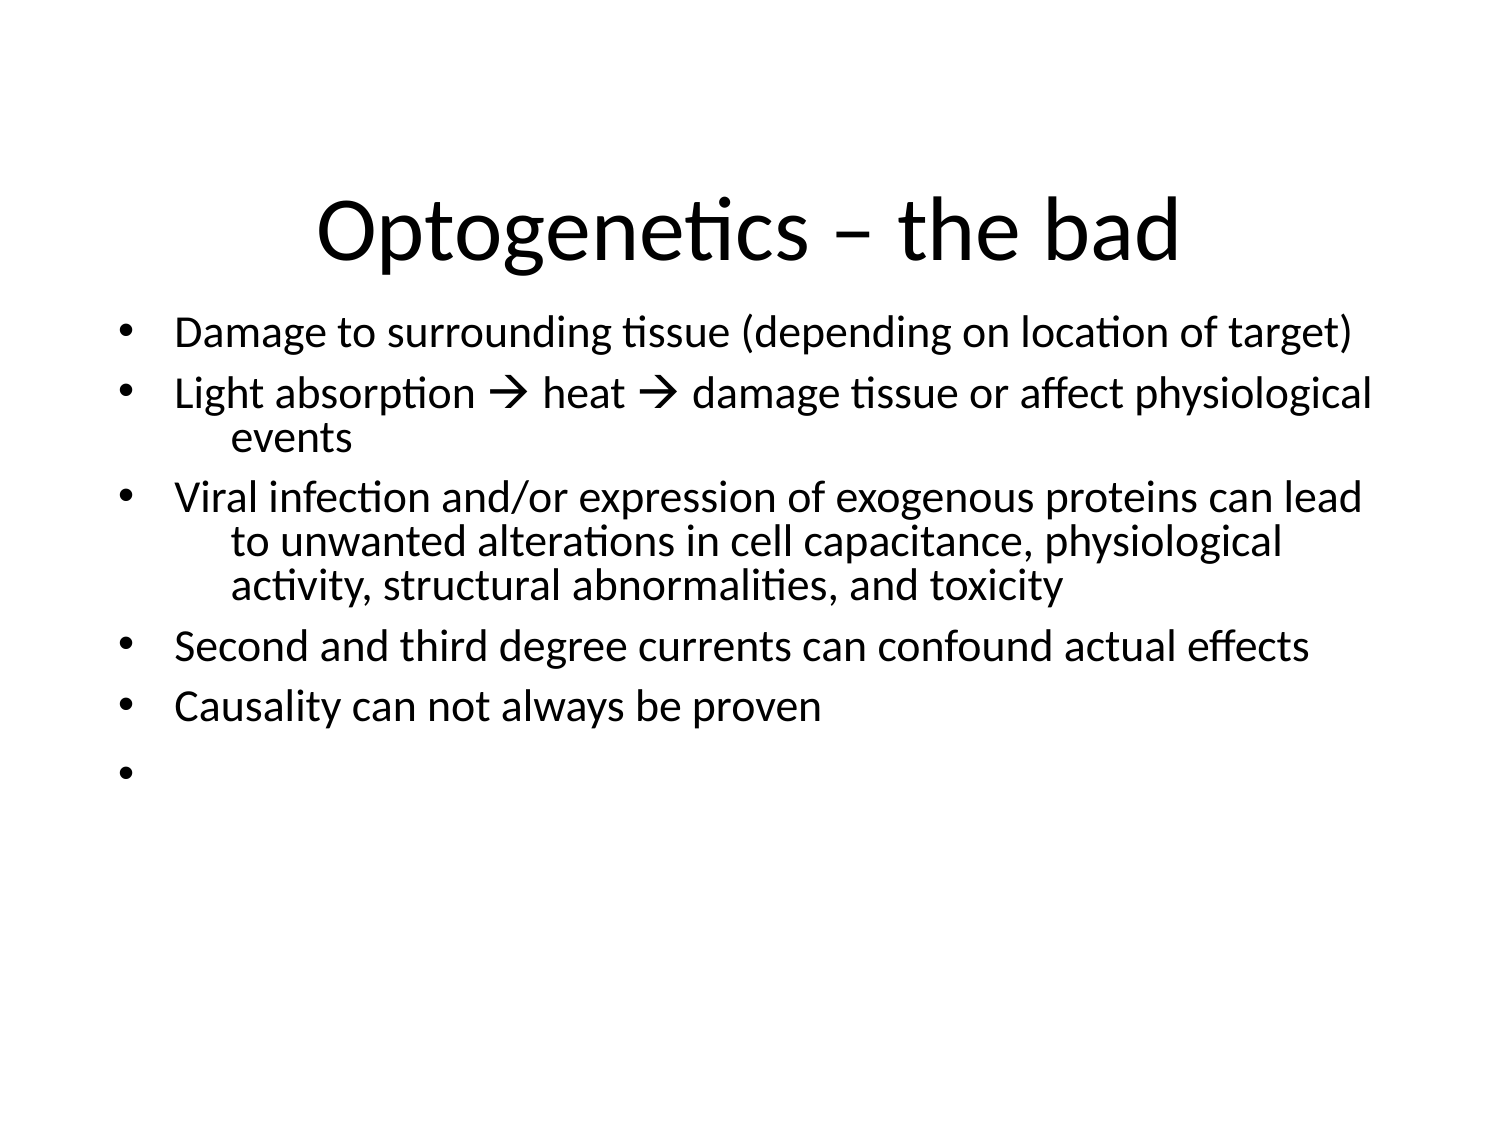

# Optogenetics – the bad
Damage to surrounding tissue (depending on location of target)
Light absorption  heat  damage tissue or affect physiological events
Viral infection and/or expression of exogenous proteins can lead to unwanted alterations in cell capacitance, physiological activity, structural abnormalities, and toxicity
Second and third degree currents can confound actual effects
Causality can not always be proven